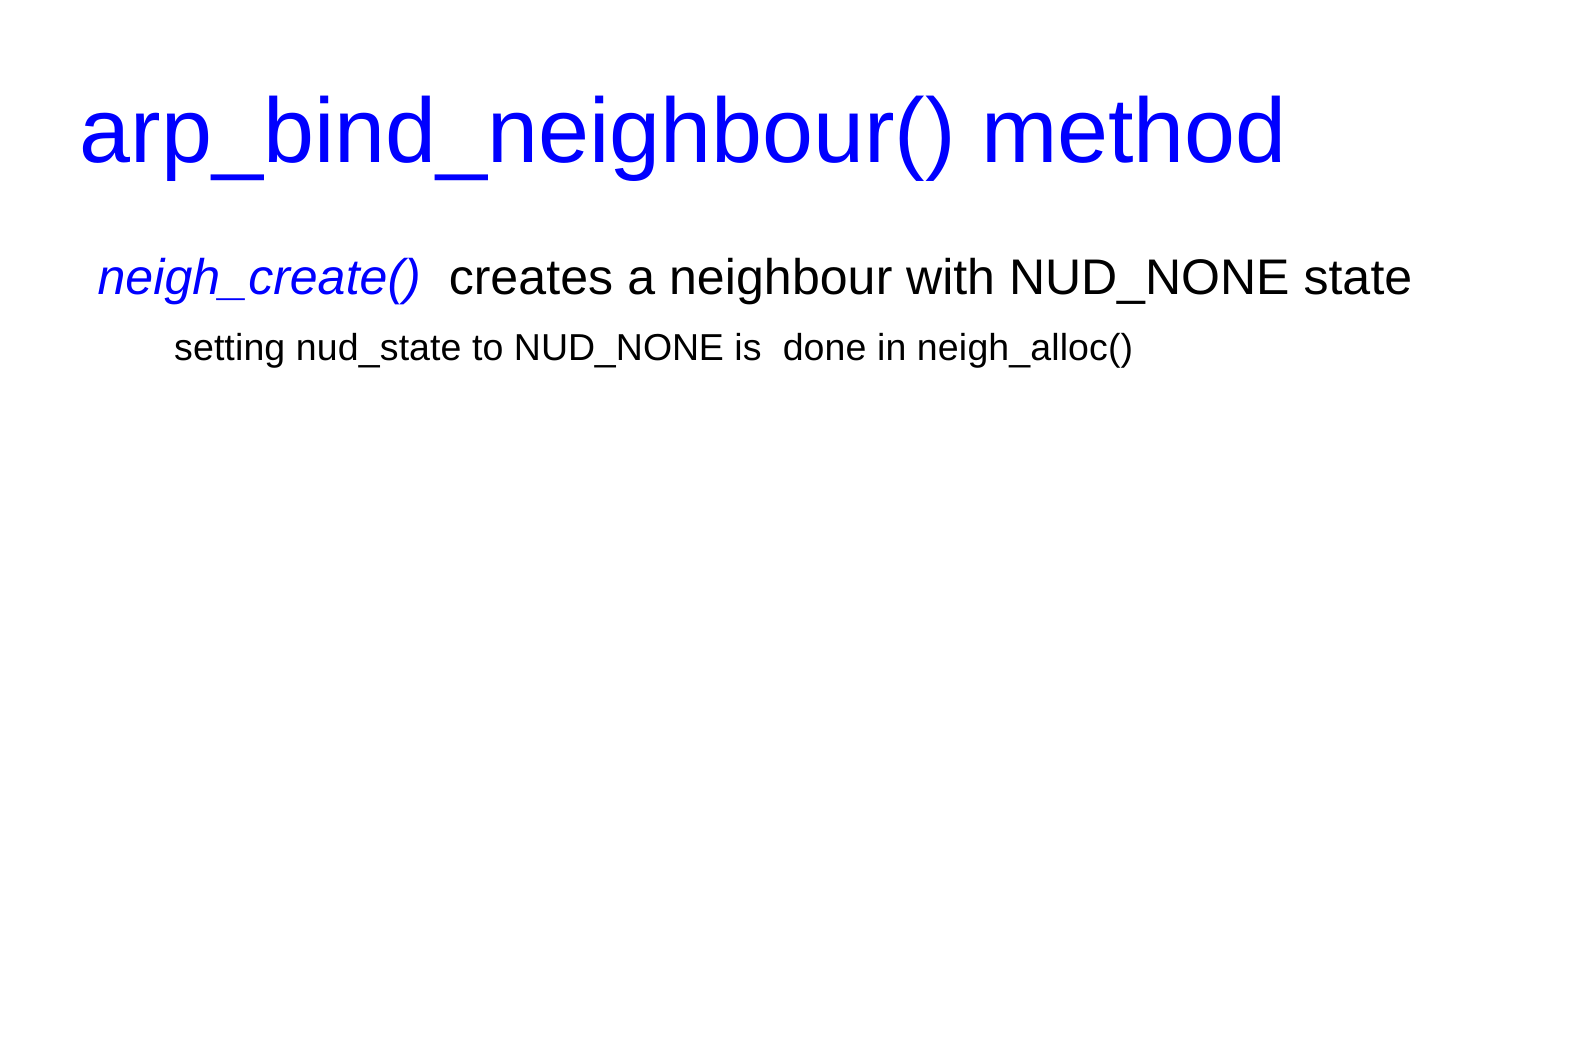

# arp_bind_neighbour() method
neigh_create() creates a neighbour with NUD_NONE state
setting nud_state to NUD_NONE is done in neigh_alloc()